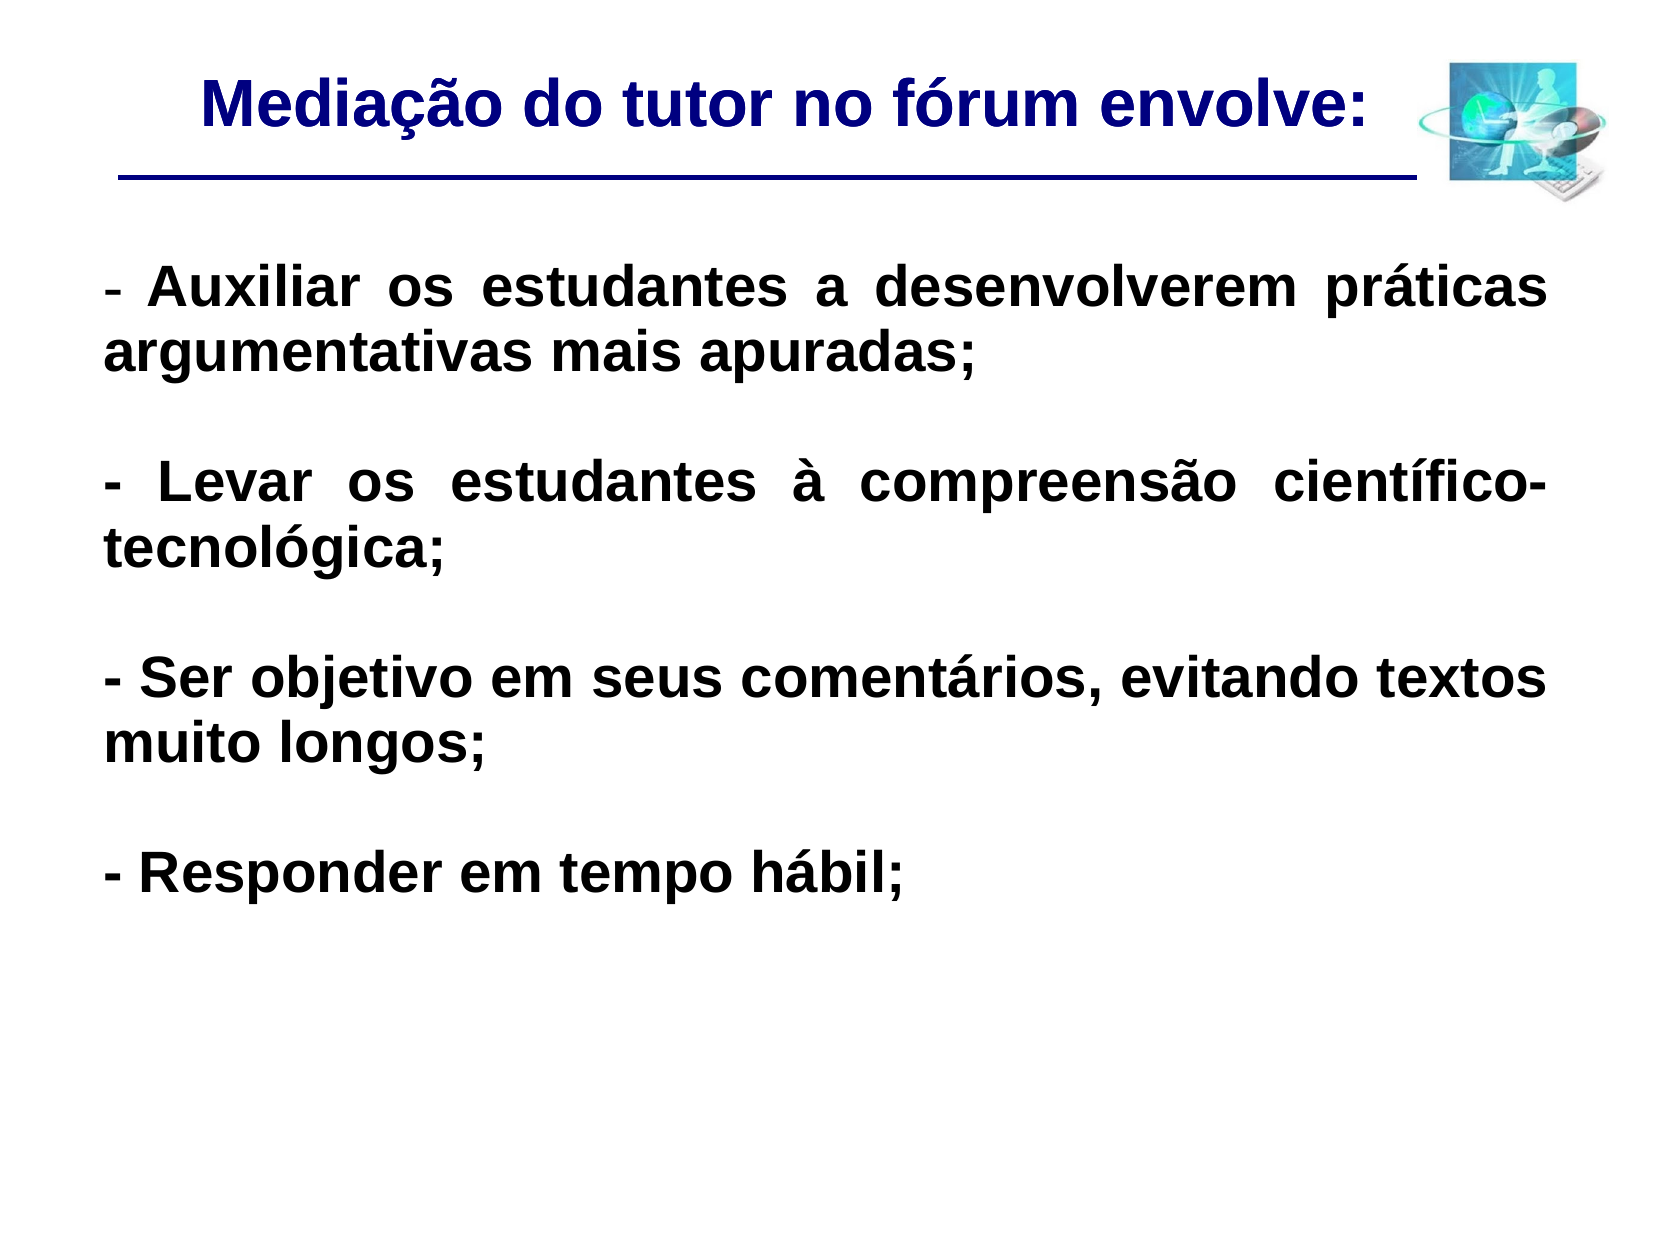

Mediação do tutor no fórum envolve:
Mediação do tutor no fórum envolve:
- Auxiliar os estudantes a desenvolverem práticas argumentativas mais apuradas;
- Levar os estudantes à compreensão científico-tecnológica;
- Ser objetivo em seus comentários, evitando textos muito longos;
- Responder em tempo hábil;